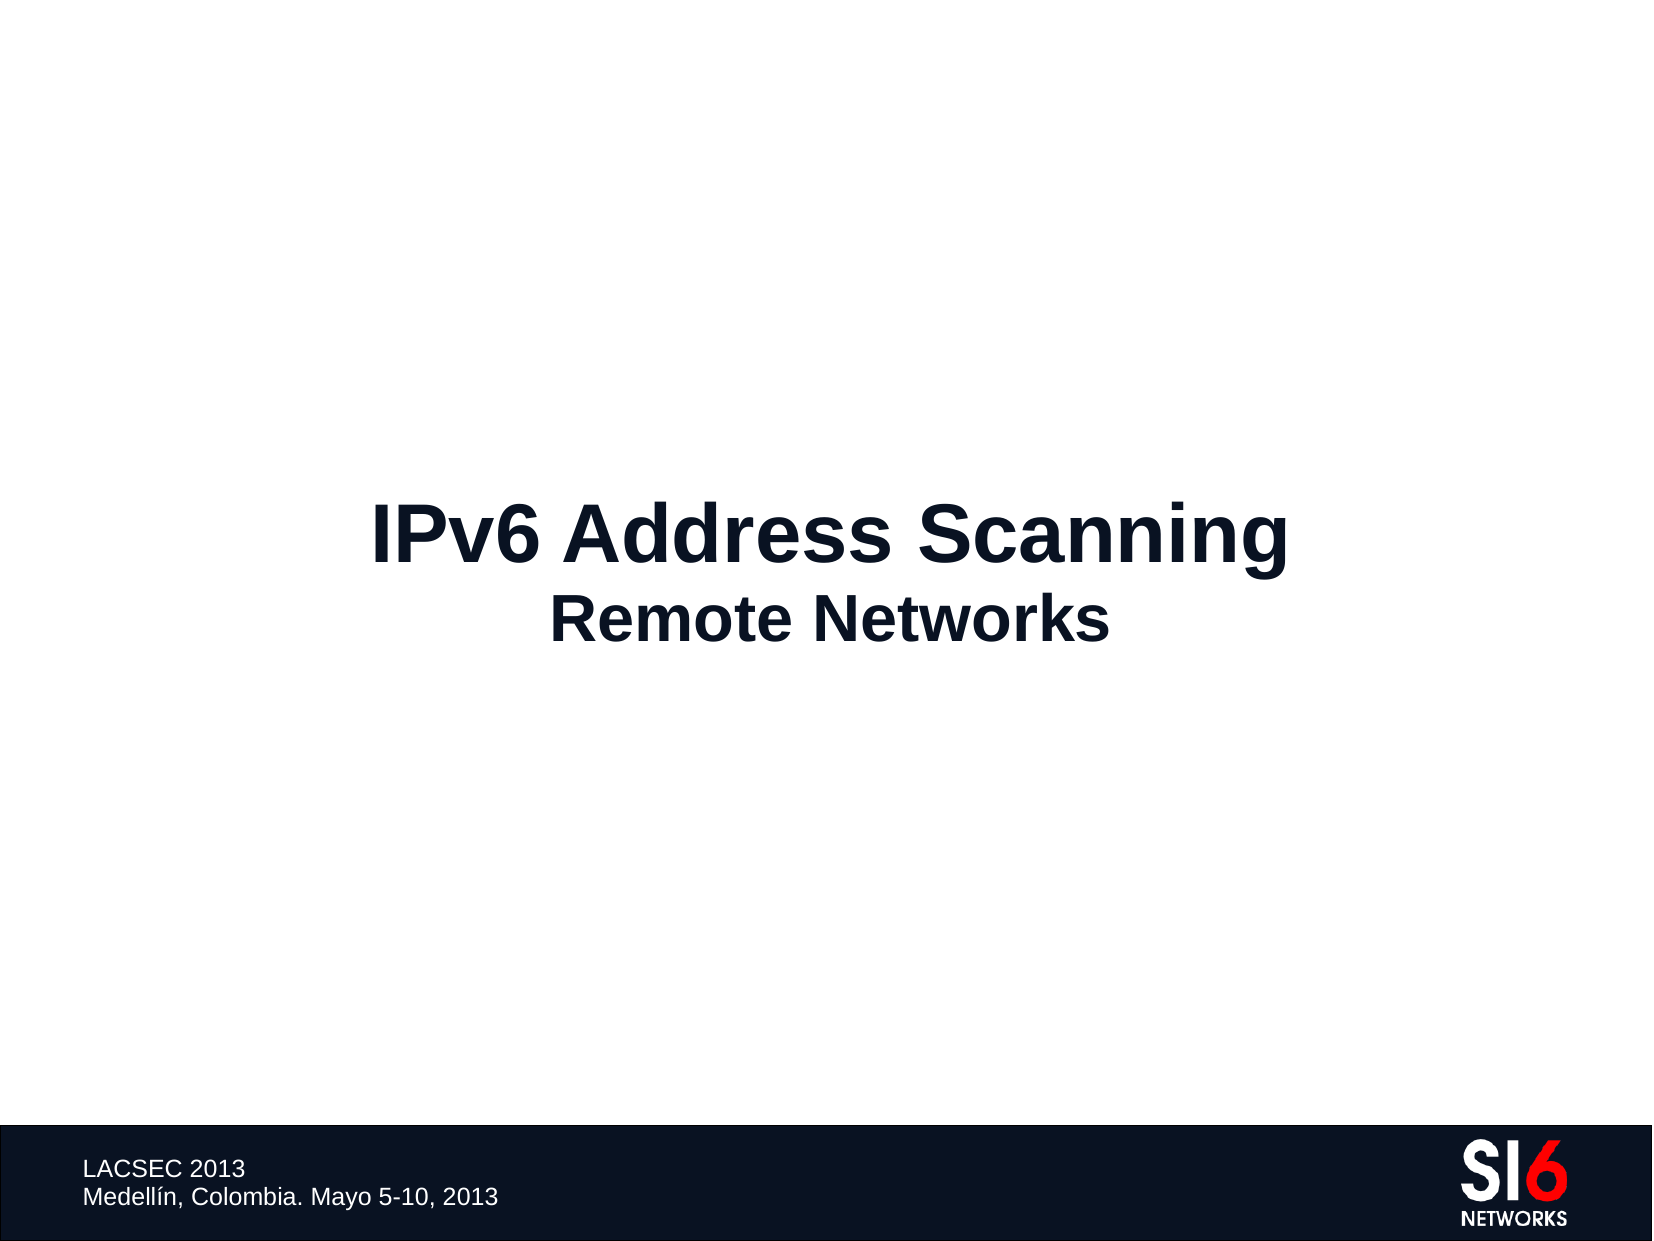

# IPv6 Address Scanning Remote Networks
9